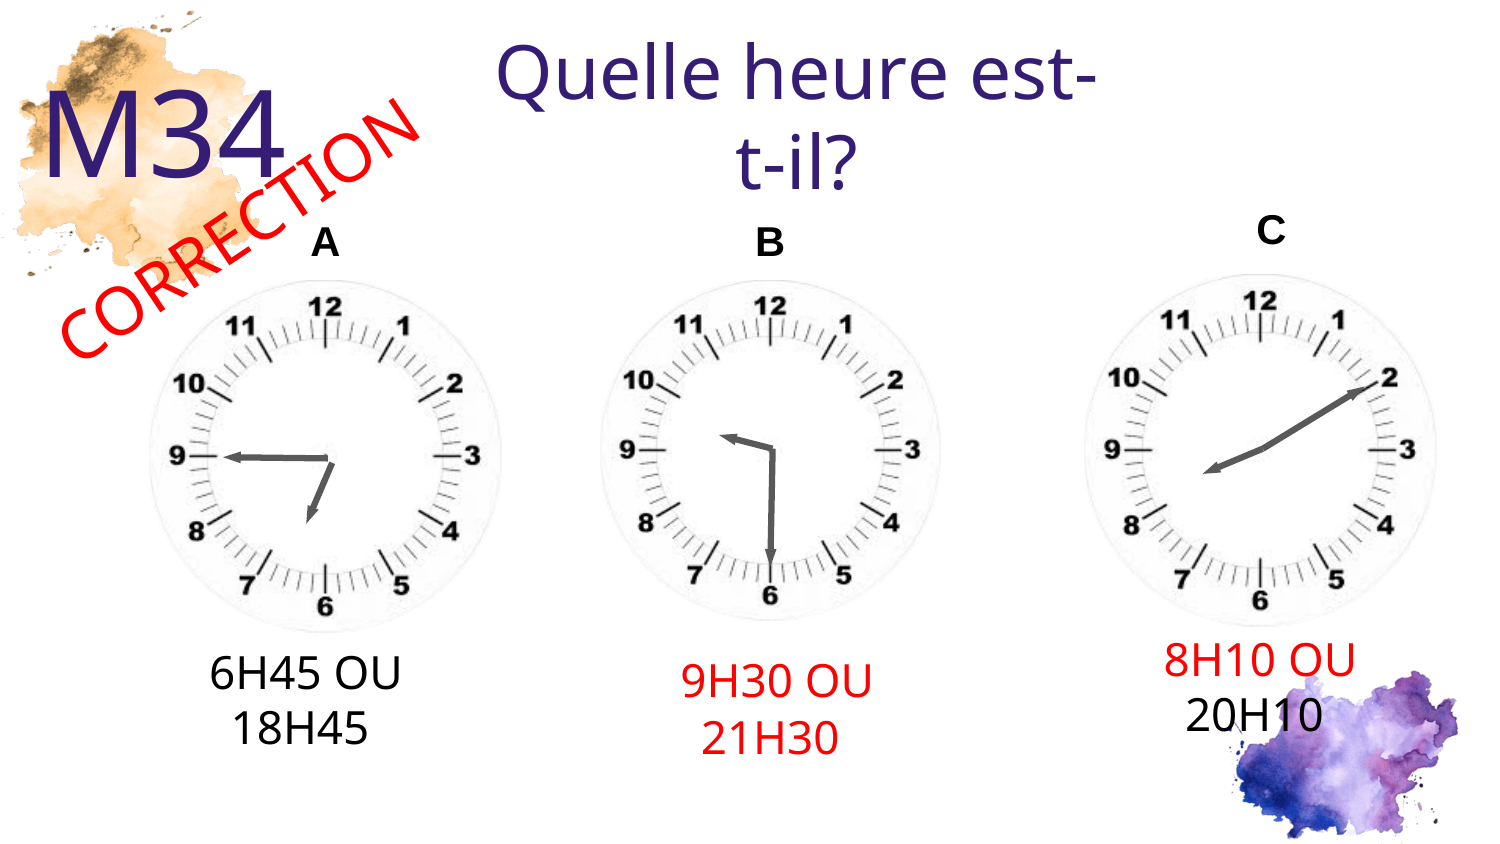

Quelle heure est-t-il?
M34
CORRECTION
C
A
B
8H10 OU
20H10
6H45 OU
18H45
 9H30 OU
21H30